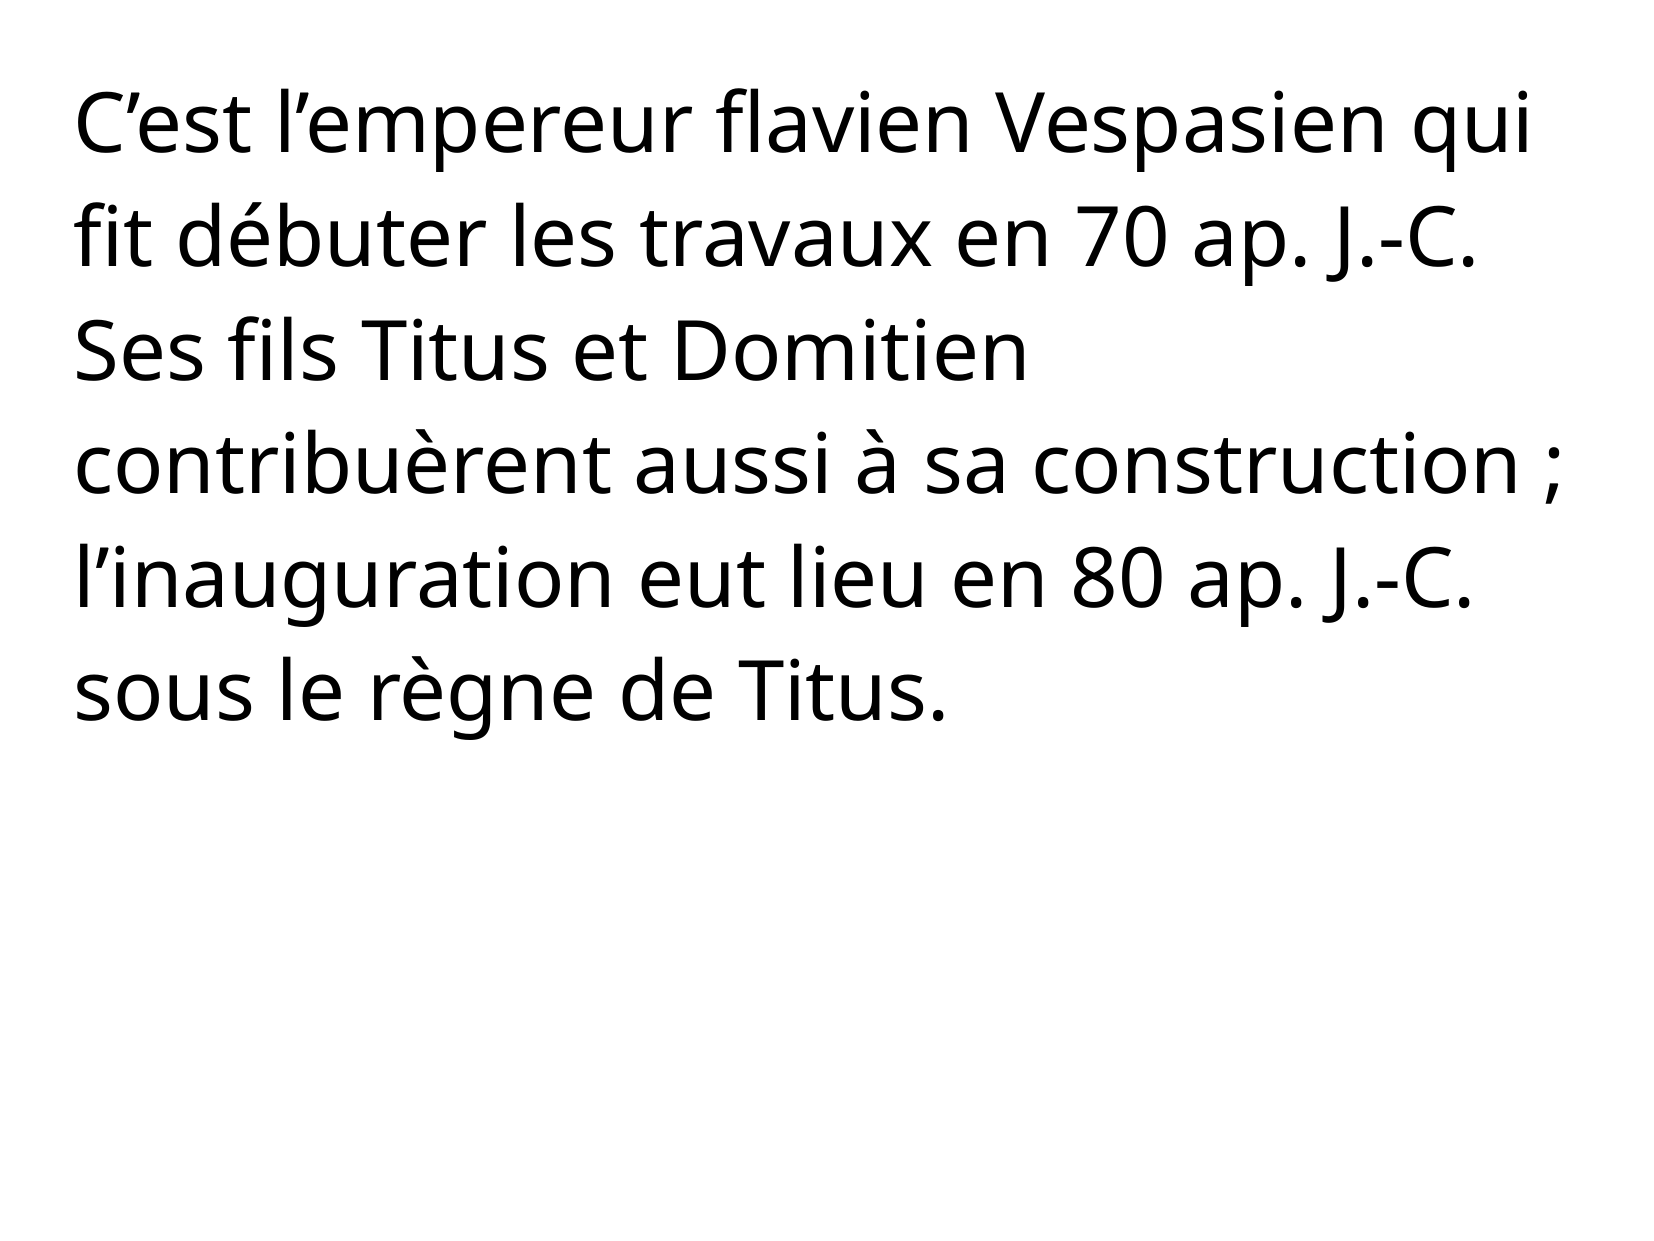

C’est l’empereur flavien Vespasien qui fit débuter les travaux en 70 ap. J.-C.
Ses fils Titus et Domitien contribuèrent aussi à sa construction ; l’inauguration eut lieu en 80 ap. J.-C. sous le règne de Titus.